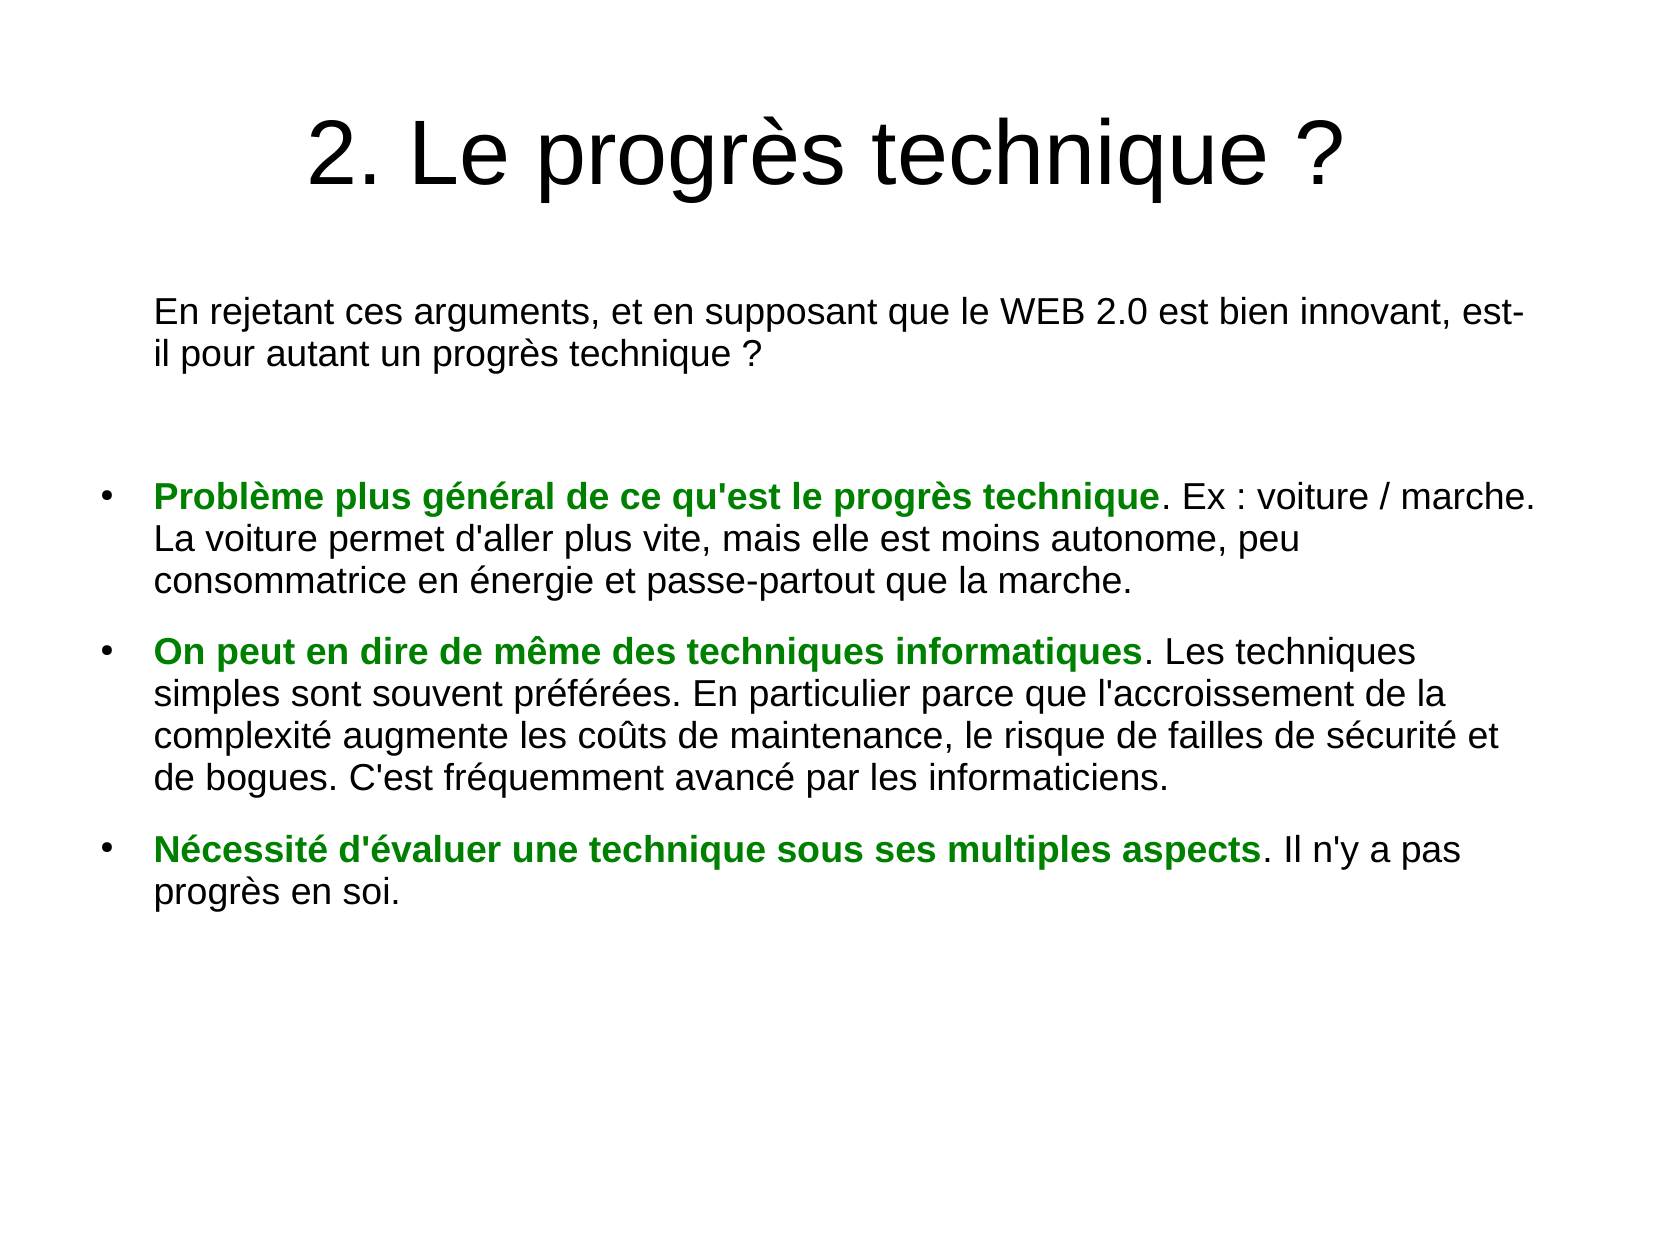

# 2. Le progrès technique ?
En rejetant ces arguments, et en supposant que le WEB 2.0 est bien innovant, est-il pour autant un progrès technique ?
Problème plus général de ce qu'est le progrès technique. Ex : voiture / marche. La voiture permet d'aller plus vite, mais elle est moins autonome, peu consommatrice en énergie et passe-partout que la marche.
On peut en dire de même des techniques informatiques. Les techniques simples sont souvent préférées. En particulier parce que l'accroissement de la complexité augmente les coûts de maintenance, le risque de failles de sécurité et de bogues. C'est fréquemment avancé par les informaticiens.
Nécessité d'évaluer une technique sous ses multiples aspects. Il n'y a pas progrès en soi.